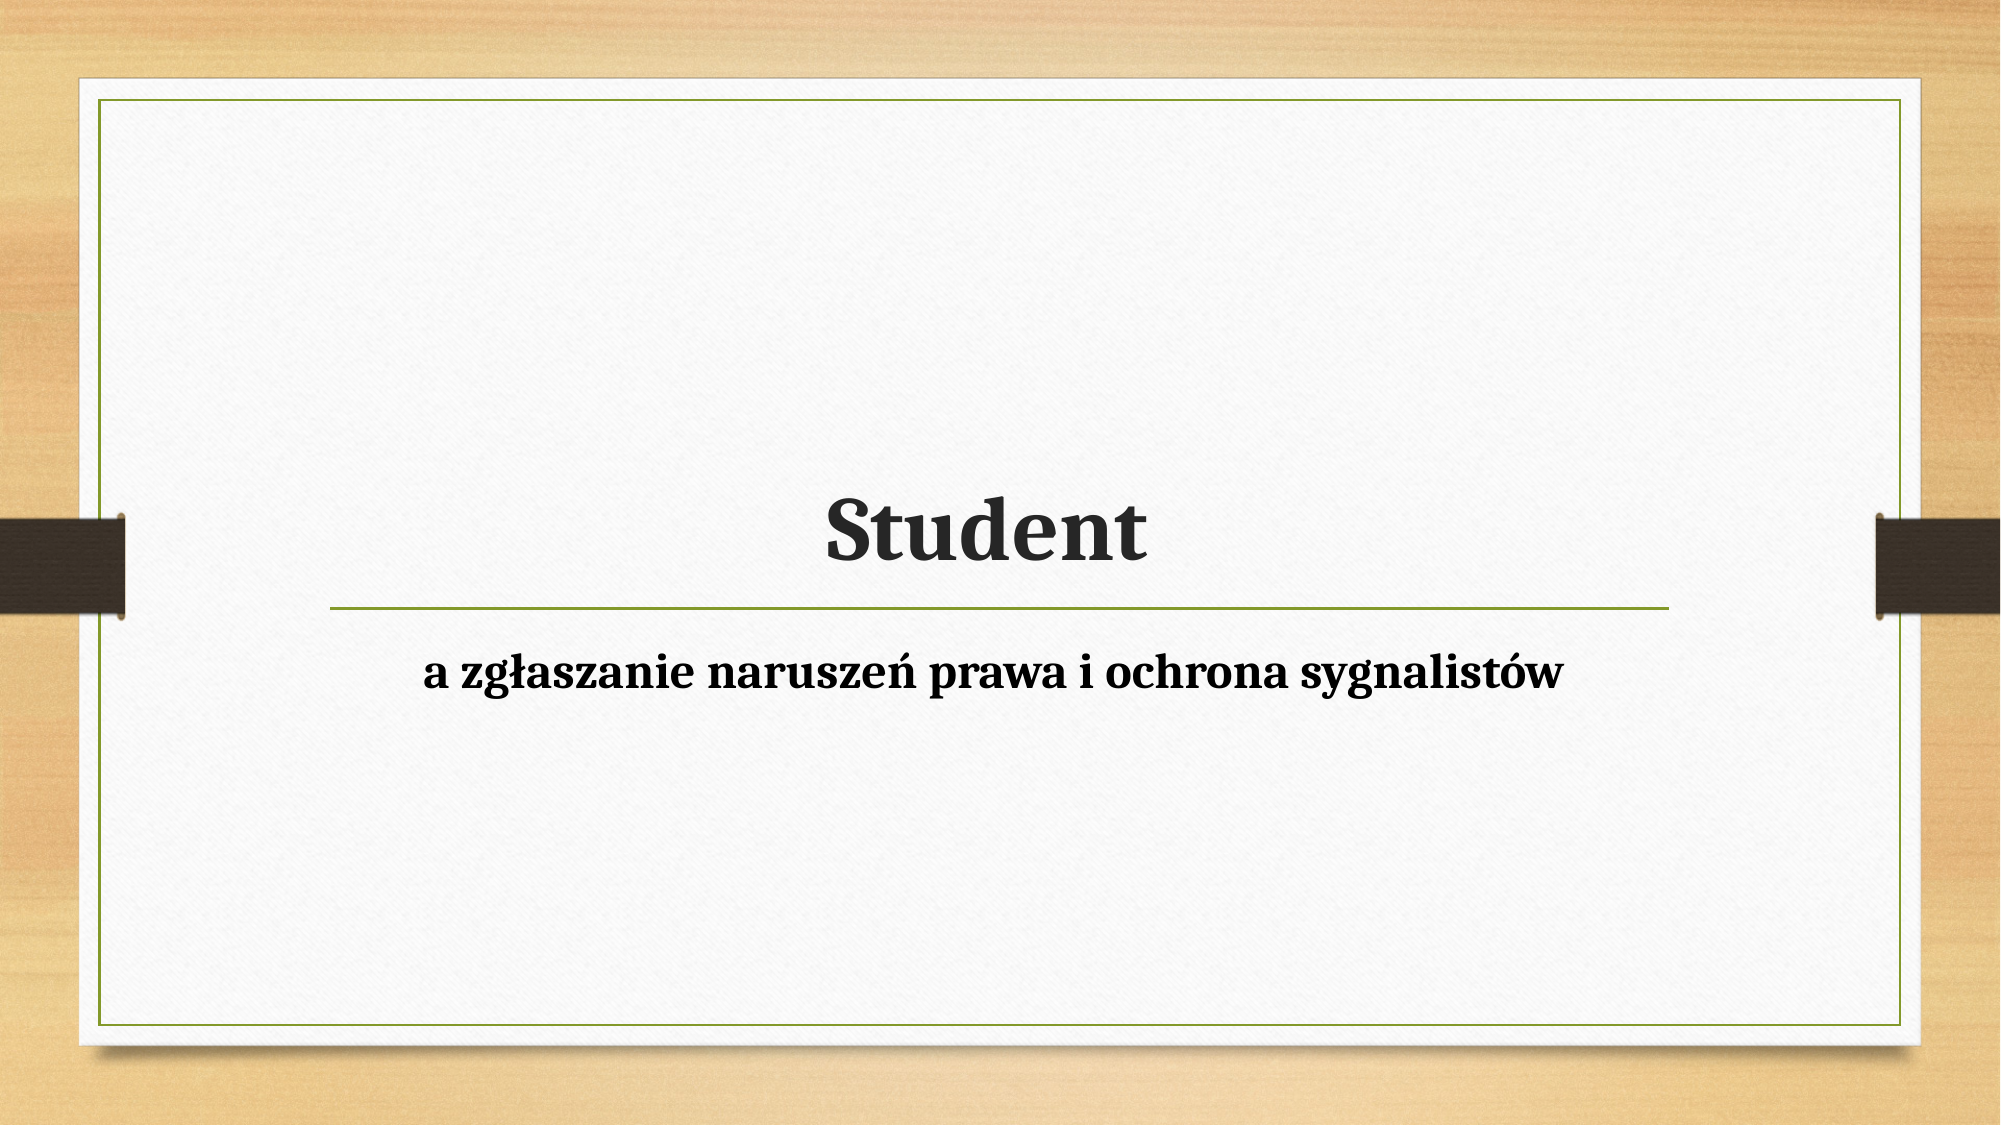

# Student
a zgłaszanie naruszeń prawa i ochrona sygnalistów